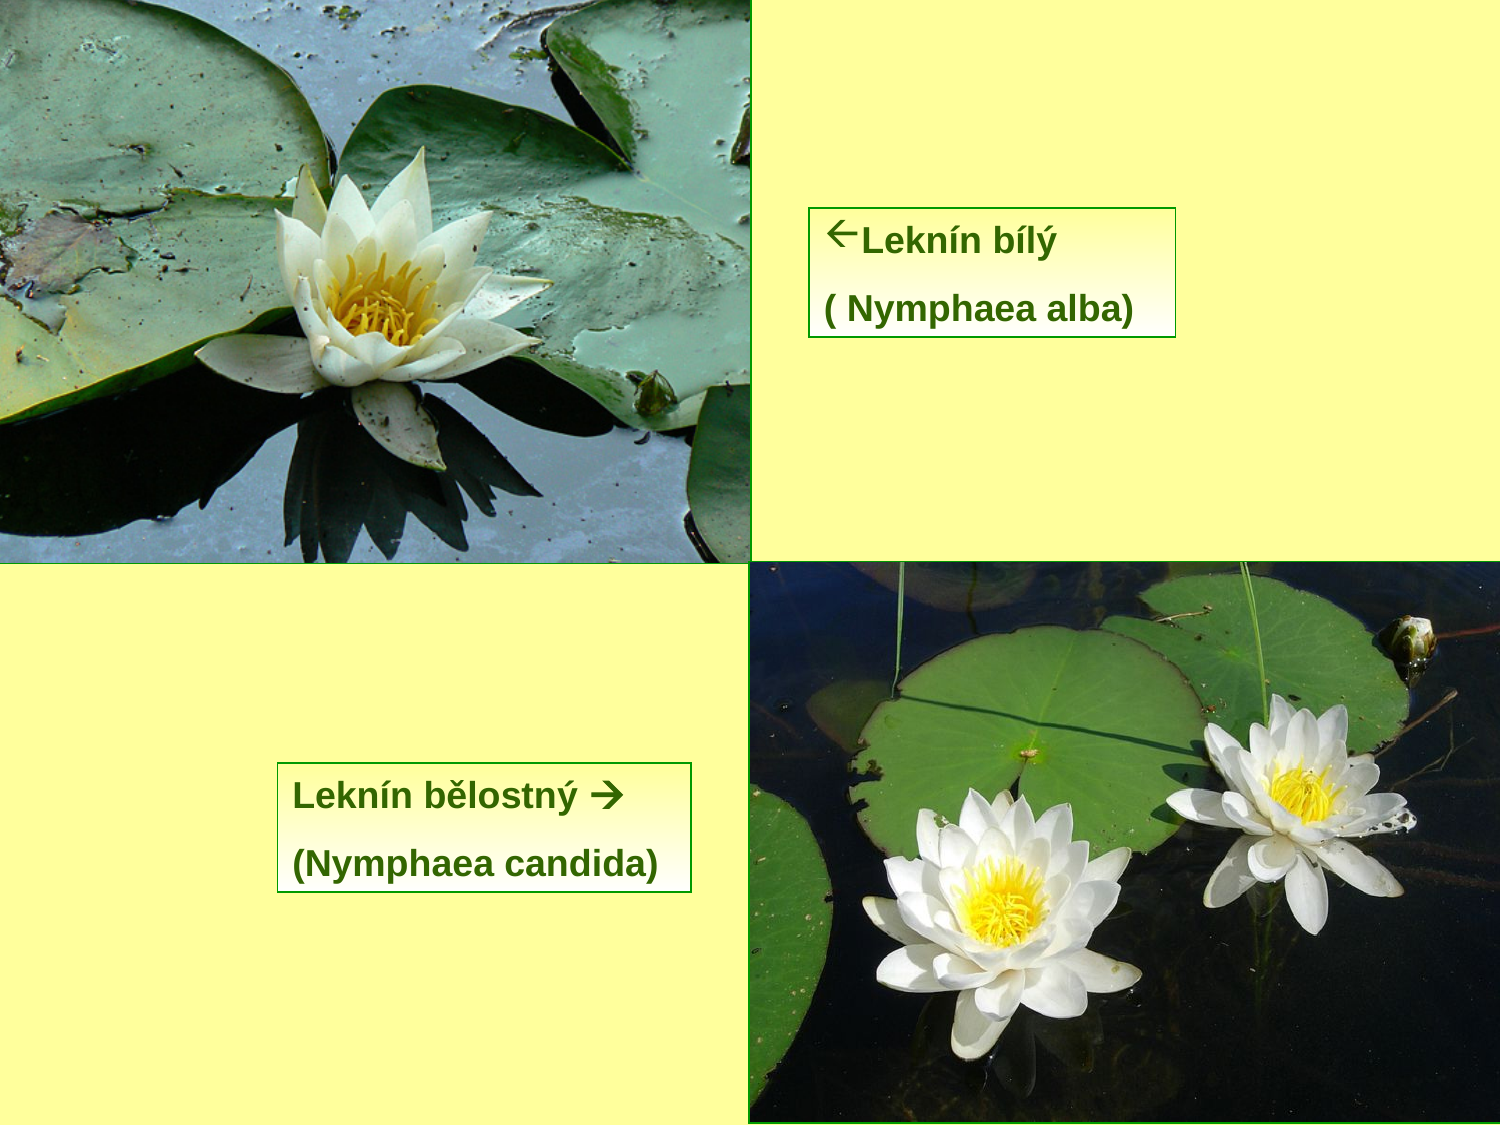

Leknín bílý
( Nymphaea alba)
Leknín bělostný 
(Nymphaea candida)